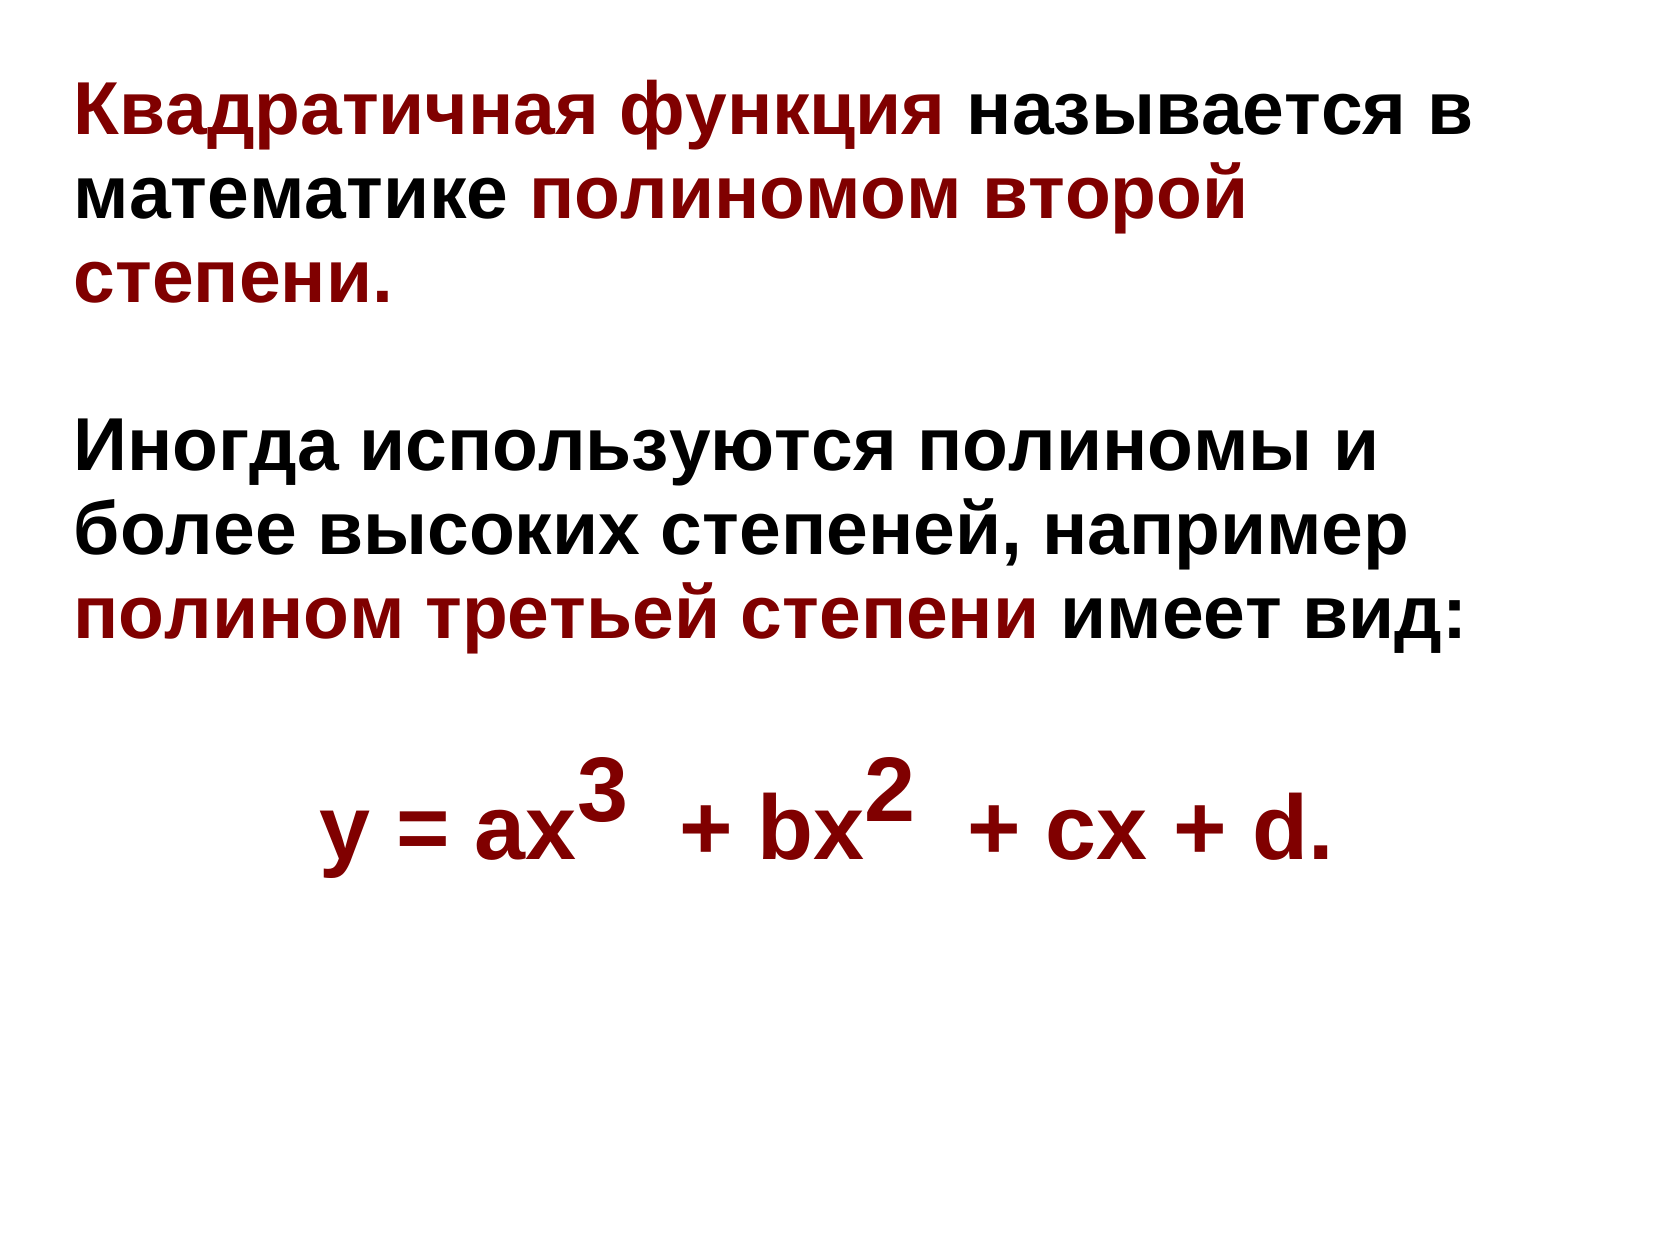

Квадратичная функция называется в математике полиномом второй степени.
Иногда используются полиномы и более высоких степеней, например полином третьей степени имеет вид:
у = ах3 + bх2 + сх + d.